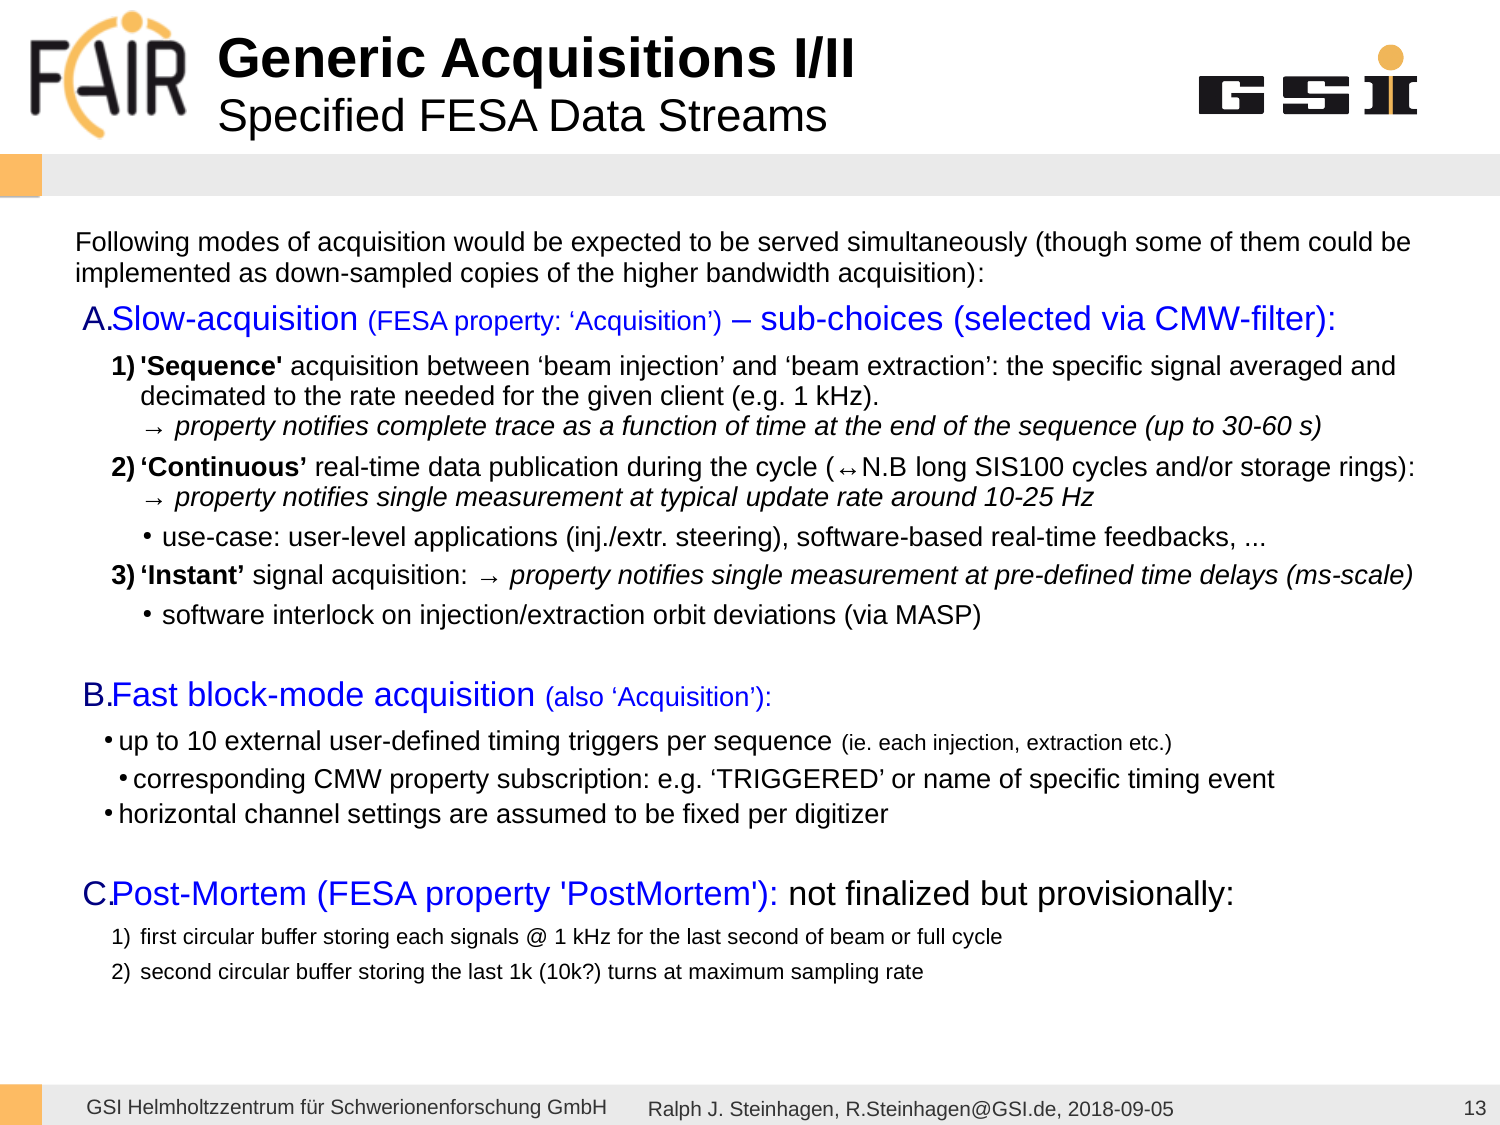

# Generic Acquisitions I/II Specified FESA Data Streams
Following modes of acquisition would be expected to be served simultaneously (though some of them could be implemented as down-sampled copies of the higher bandwidth acquisition):
Slow-acquisition (FESA property: ‘Acquisition’) – sub-choices (selected via CMW-filter):
'Sequence' acquisition between ‘beam injection’ and ‘beam extraction’: the specific signal averaged and decimated to the rate needed for the given client (e.g. 1 kHz). → property notifies complete trace as a function of time at the end of the sequence (up to 30-60 s)
‘Continuous’ real-time data publication during the cycle (↔N.B long SIS100 cycles and/or storage rings): → property notifies single measurement at typical update rate around 10-25 Hz
use-case: user-level applications (inj./extr. steering), software-based real-time feedbacks, ...
‘Instant’ signal acquisition: → property notifies single measurement at pre-defined time delays (ms-scale)
software interlock on injection/extraction orbit deviations (via MASP)
Fast block-mode acquisition (also ‘Acquisition’):
up to 10 external user-defined timing triggers per sequence (ie. each injection, extraction etc.)
corresponding CMW property subscription: e.g. ‘TRIGGERED’ or name of specific timing event
horizontal channel settings are assumed to be fixed per digitizer
Post-Mortem (FESA property 'PostMortem'): not finalized but provisionally:
first circular buffer storing each signals @ 1 kHz for the last second of beam or full cycle
second circular buffer storing the last 1k (10k?) turns at maximum sampling rate